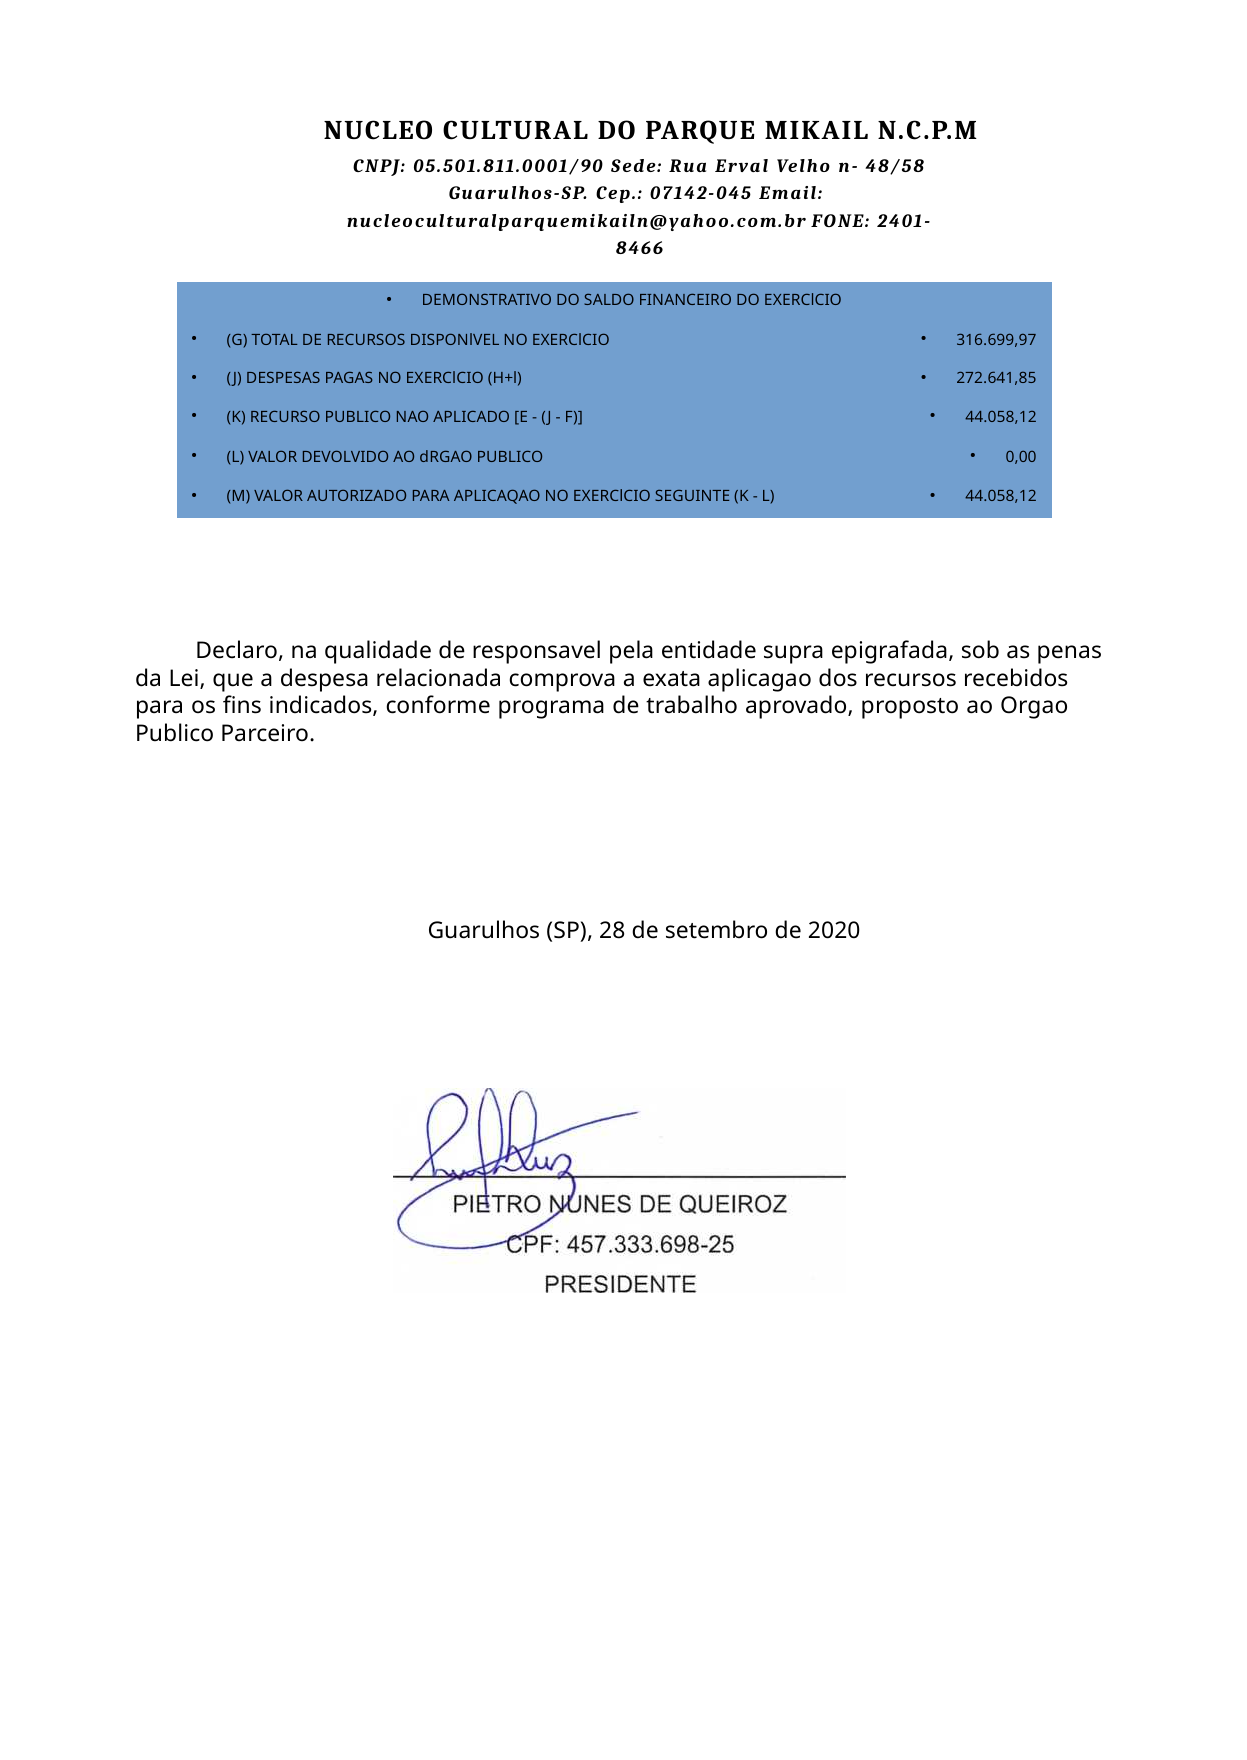

NUCLEO CULTURAL DO PARQUE MIKAIL N.C.P.M
CNPJ: 05.501.811.0001/90 Sede: Rua Erval Velho n- 48/58 Guarulhos-SP. Cep.: 07142-045 Email: nucleoculturalparquemikailn@yahoo.com.br FONE: 2401-8466
| DEMONSTRATIVO DO SALDO FINANCEIRO DO EXERClCIO | |
| --- | --- |
| (G) TOTAL DE RECURSOS DISPONlVEL NO EXERClCIO | 316.699,97 |
| (J) DESPESAS PAGAS NO EXERClCIO (H+l) | 272.641,85 |
| (K) RECURSO PUBLICO NAO APLICADO [E - (J - F)] | 44.058,12 |
| (L) VALOR DEVOLVIDO AO dRGAO PUBLICO | 0,00 |
| (M) VALOR AUTORIZADO PARA APLICAQAO NO EXERClCIO SEGUINTE (K - L) | 44.058,12 |
Declaro, na qualidade de responsavel pela entidade supra epigrafada, sob as penas da Lei, que a despesa relacionada comprova a exata aplicagao dos recursos recebidos para os fins indicados, conforme programa de trabalho aprovado, proposto ao Orgao Publico Parceiro.
Guarulhos (SP), 28 de setembro de 2020